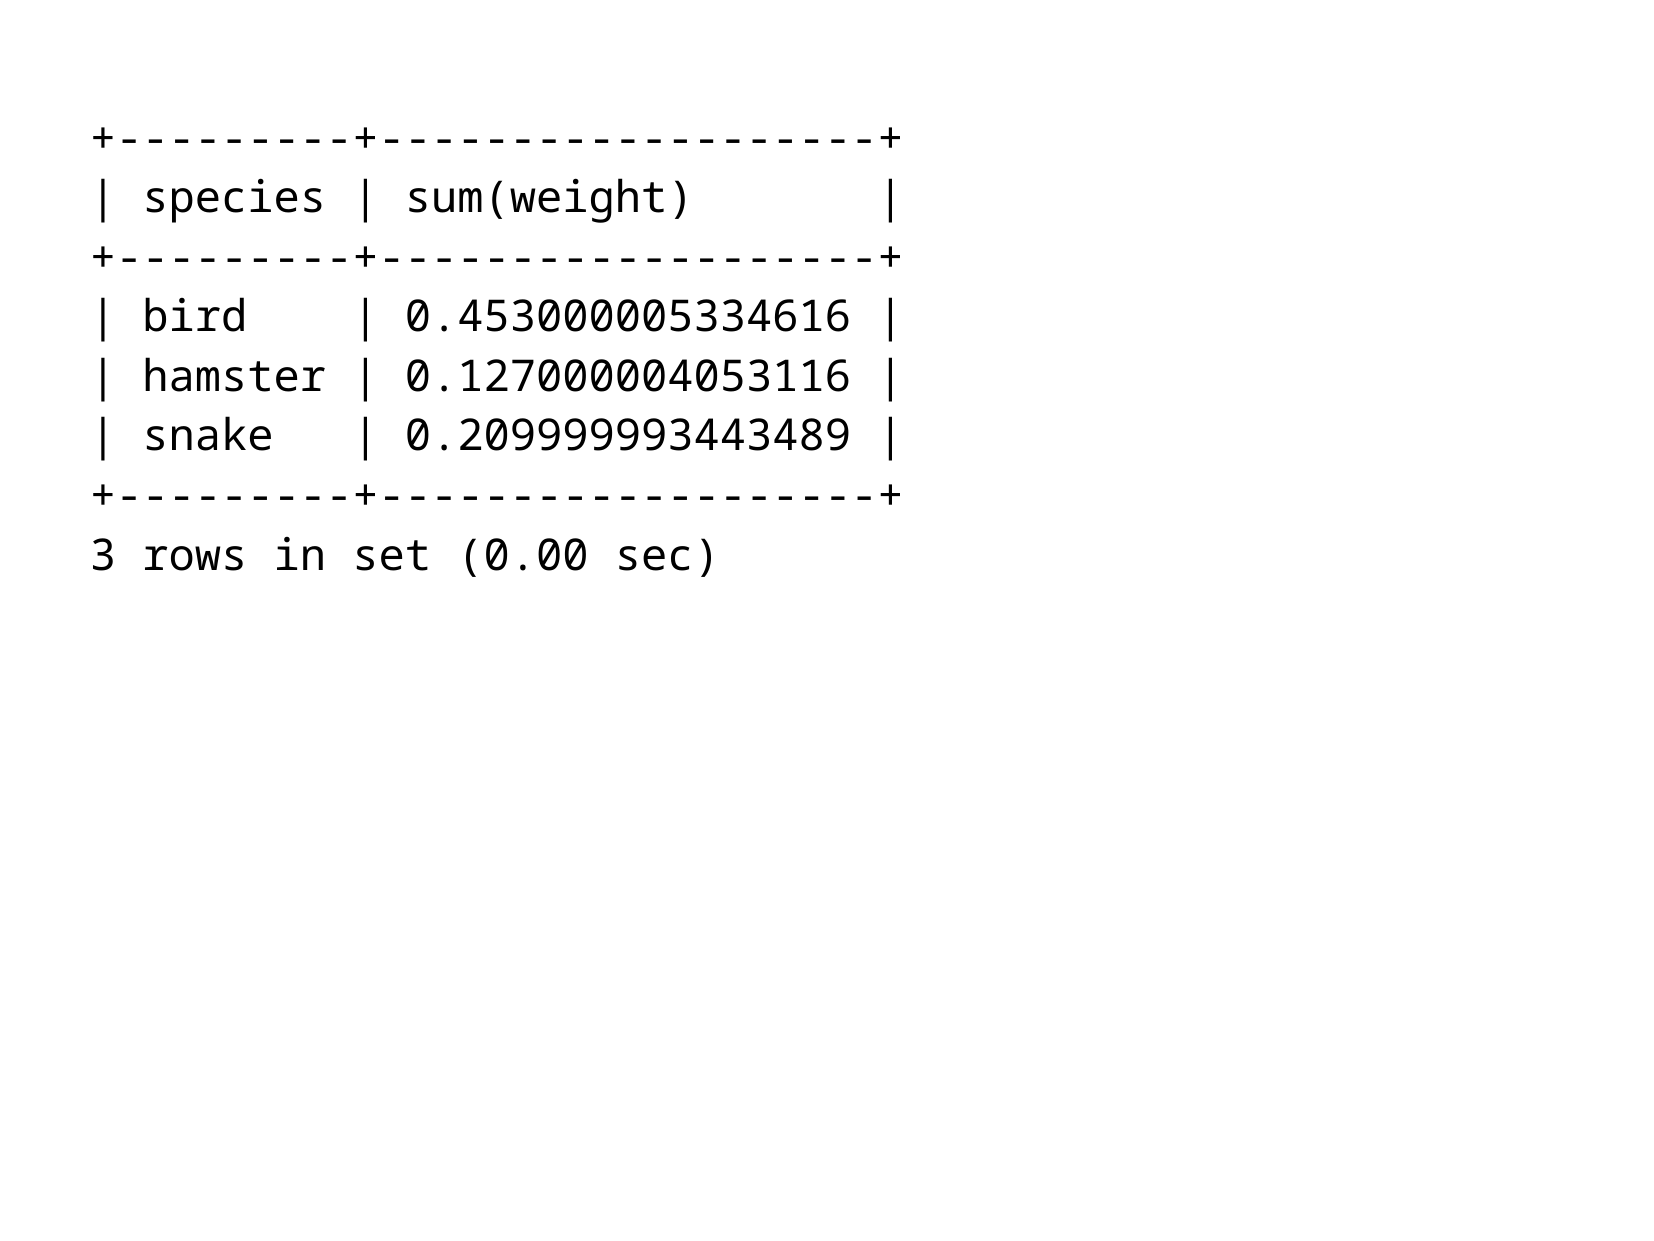

+---------+-------------------+
| species | sum(weight) |
+---------+-------------------+
| bird | 0.453000005334616 |
| hamster | 0.127000004053116 |
| snake | 0.209999993443489 |
+---------+-------------------+
3 rows in set (0.00 sec)